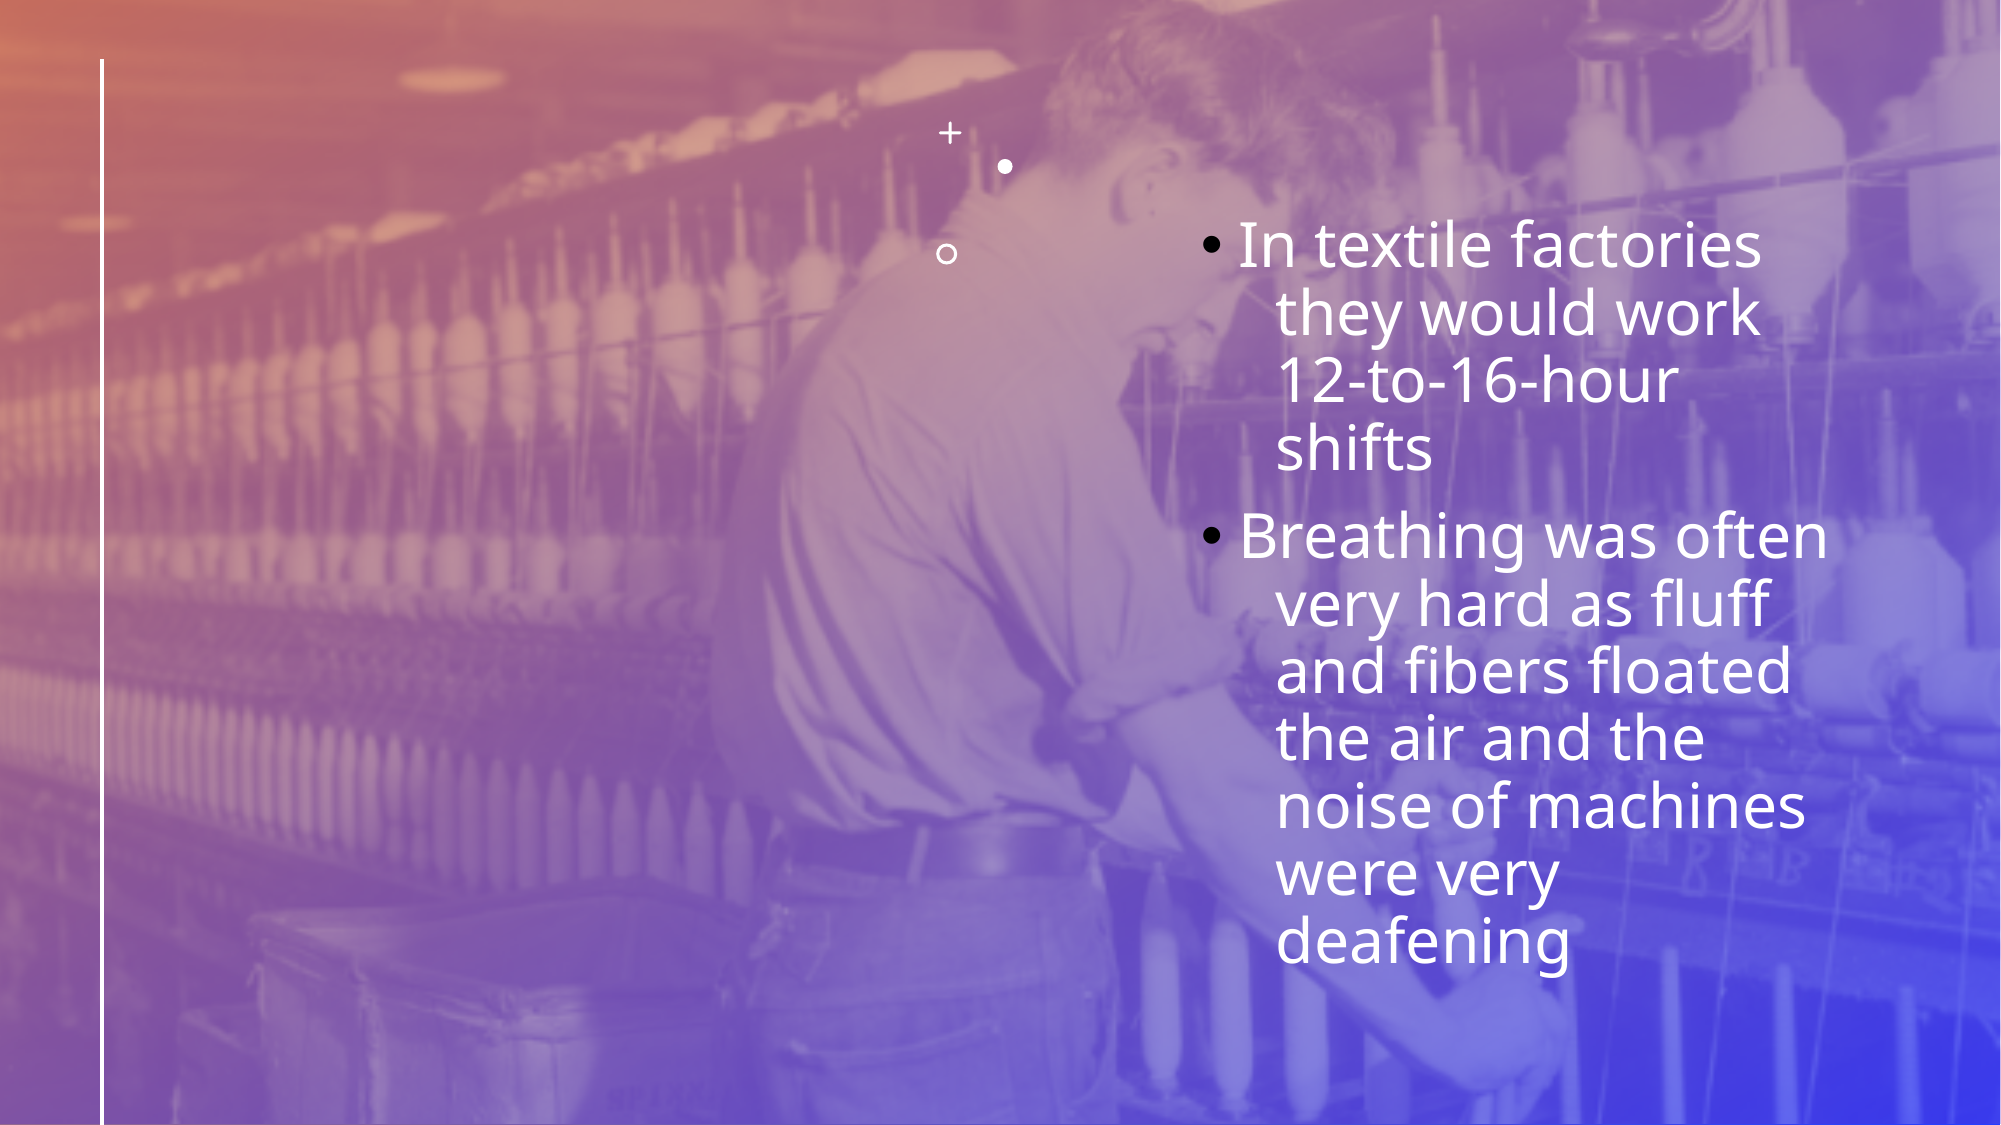

# In textile factories they would work 12-to-16-hour shifts
Breathing was often very hard as fluff and fibers floated the air and the noise of machines were very deafening